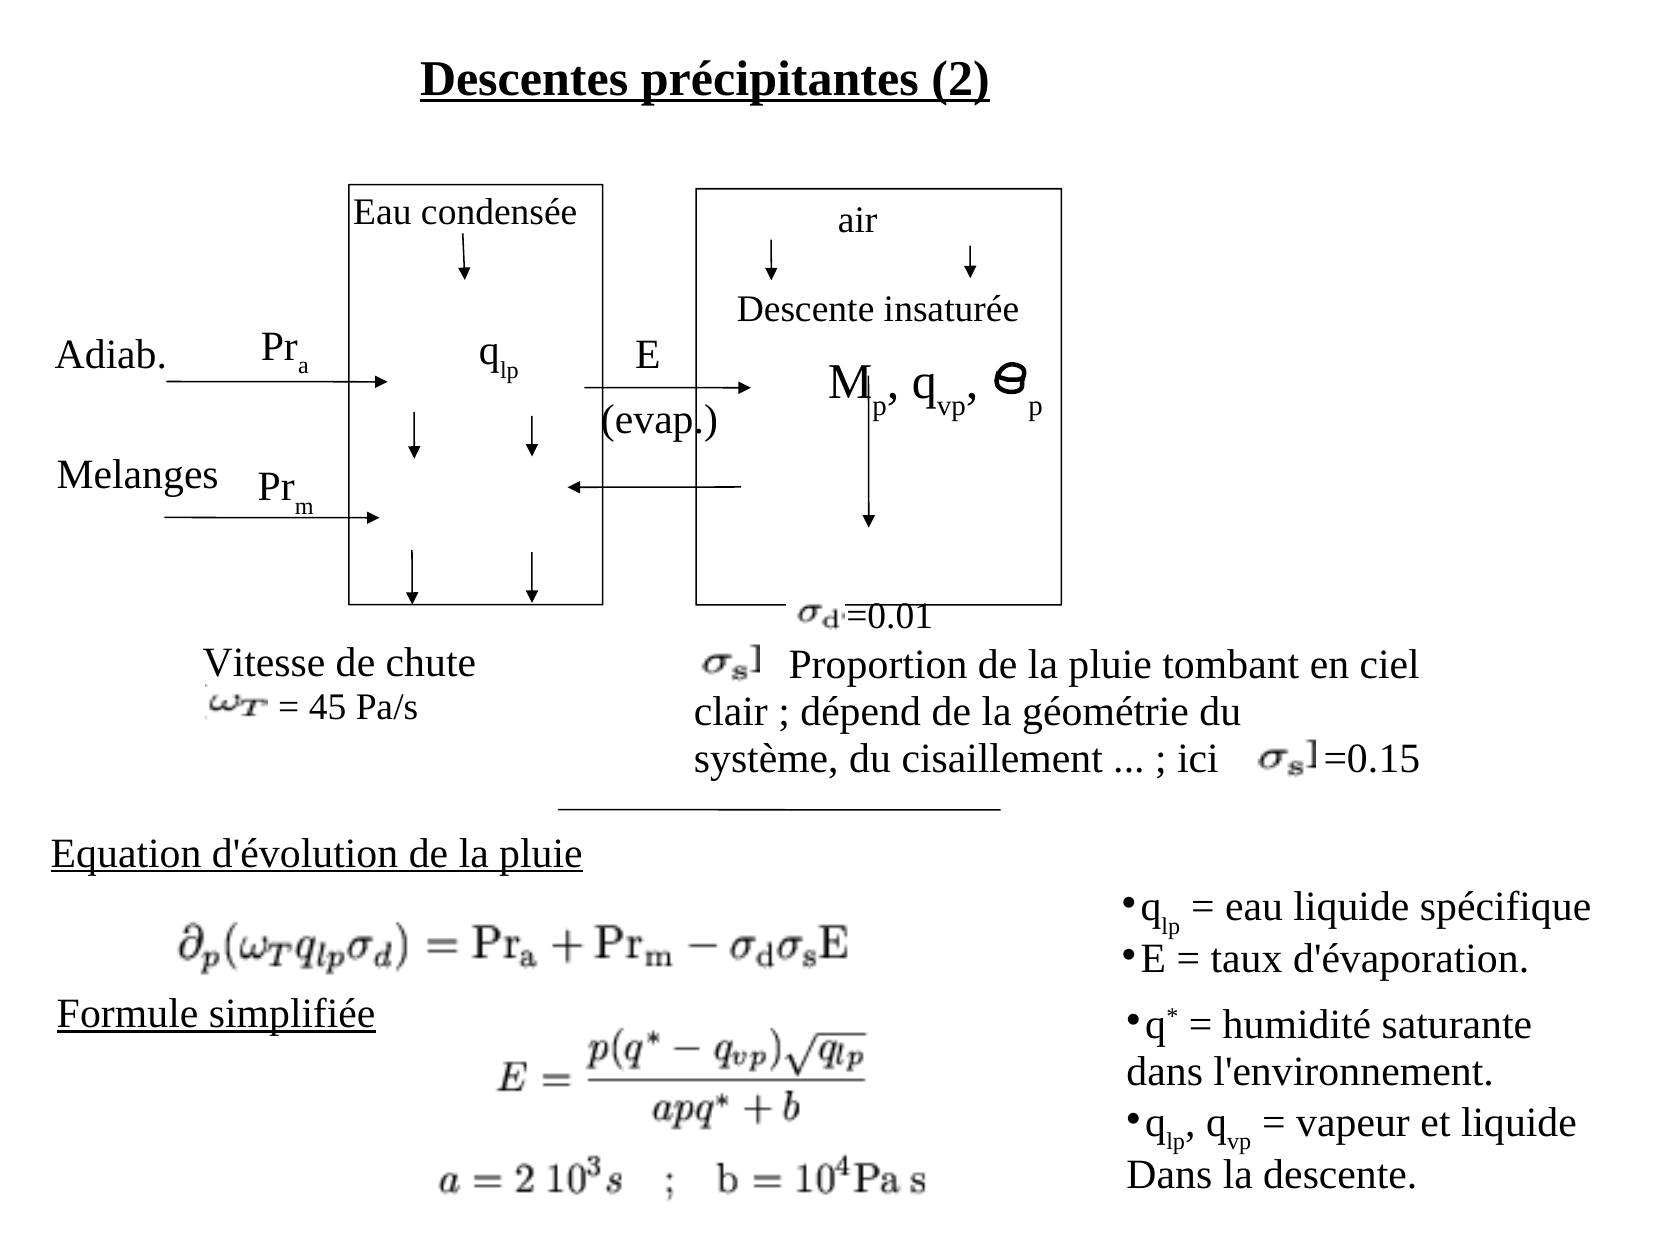

Descentes précipitantes (2)
Eau condensée
air
Descente insaturée
Pra
qlp
Adiab.
E
Mp, qvp, p
(evap.)
Melanges
Prm
=0.01
Vitesse de chute
 Proportion de la pluie tombant en ciel
clair ; dépend de la géométrie du
système, du cisaillement ... ; ici =0.15
= 45 Pa/s
Equation d'évolution de la pluie
qlp = eau liquide spécifique
E = taux d'évaporation.
Formule simplifiée
q* = humidité saturante
dans l'environnement.
qlp, qvp = vapeur et liquide
Dans la descente.